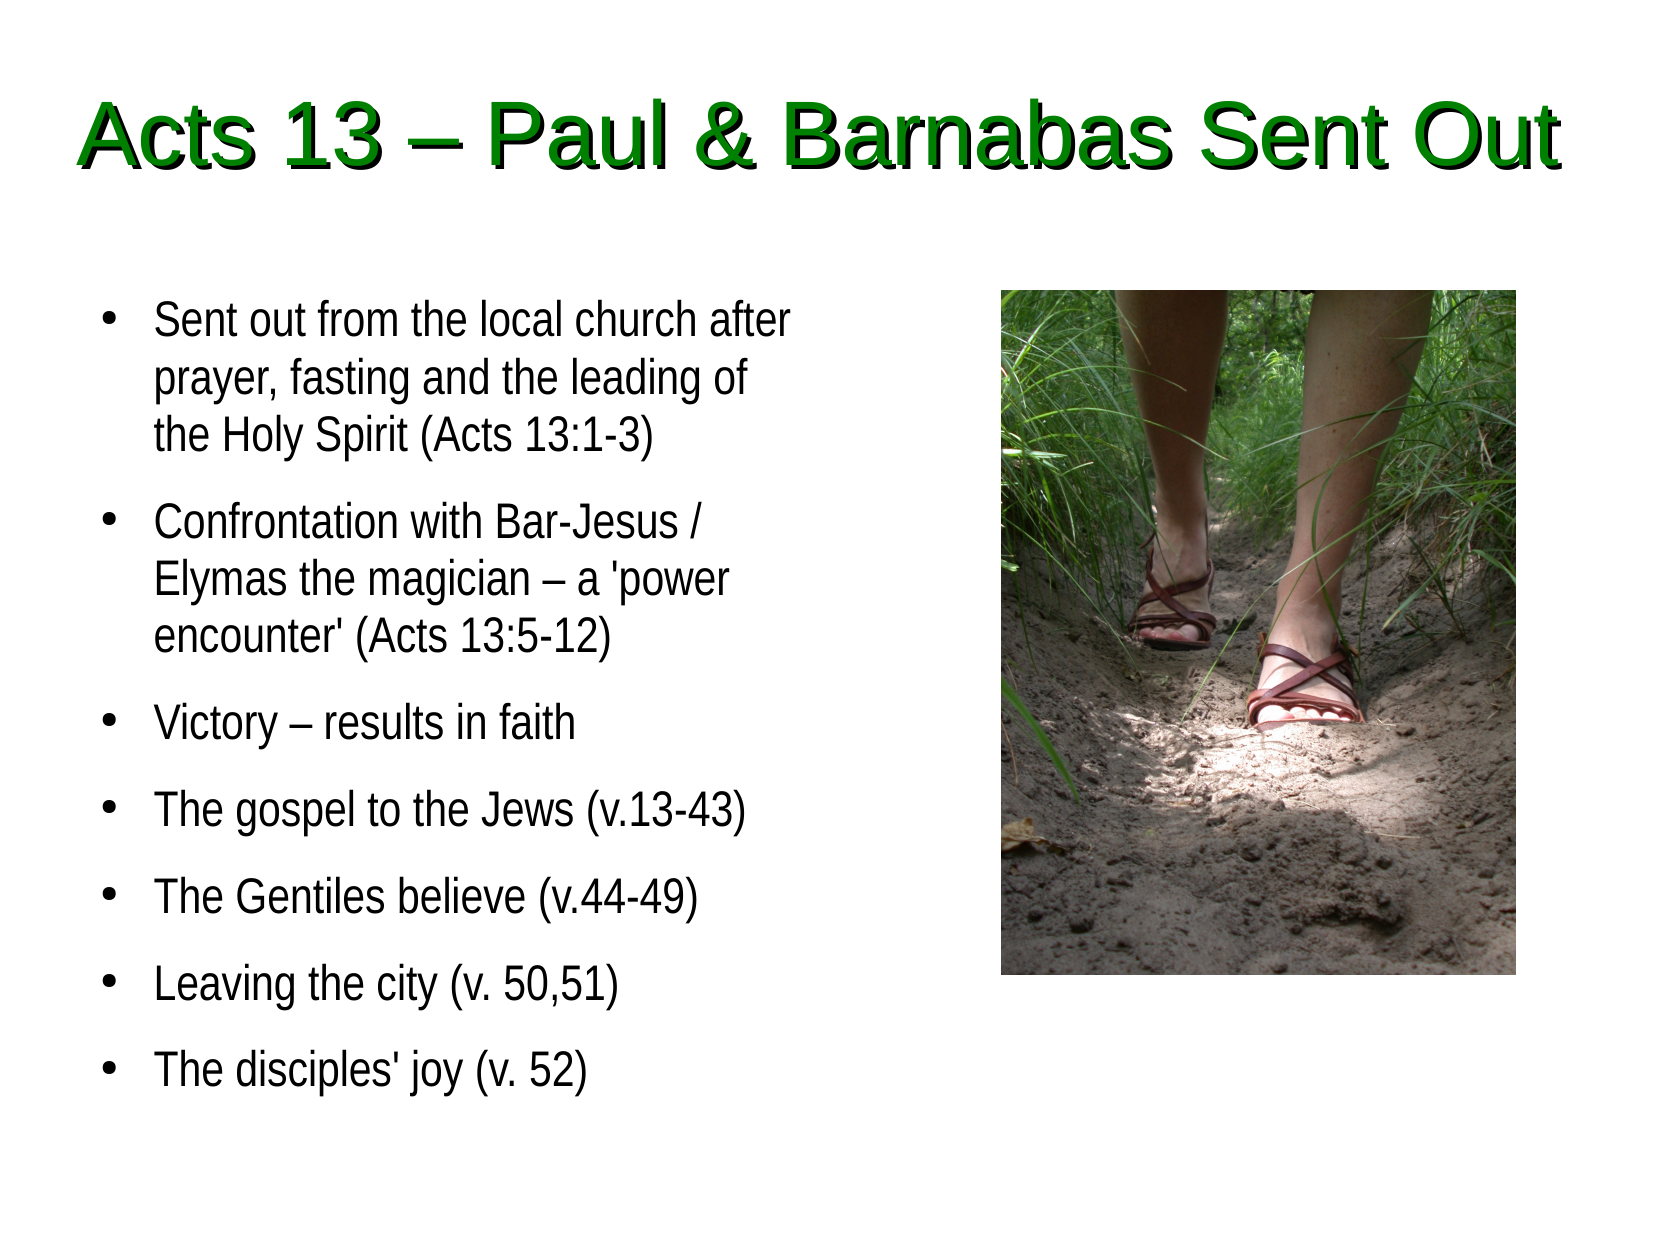

# Acts 13 – Paul & Barnabas Sent Out
Sent out from the local church after prayer, fasting and the leading of the Holy Spirit (Acts 13:1-3)
Confrontation with Bar-Jesus / Elymas the magician – a 'power encounter' (Acts 13:5-12)
Victory – results in faith
The gospel to the Jews (v.13-43)
The Gentiles believe (v.44-49)
Leaving the city (v. 50,51)
The disciples' joy (v. 52)